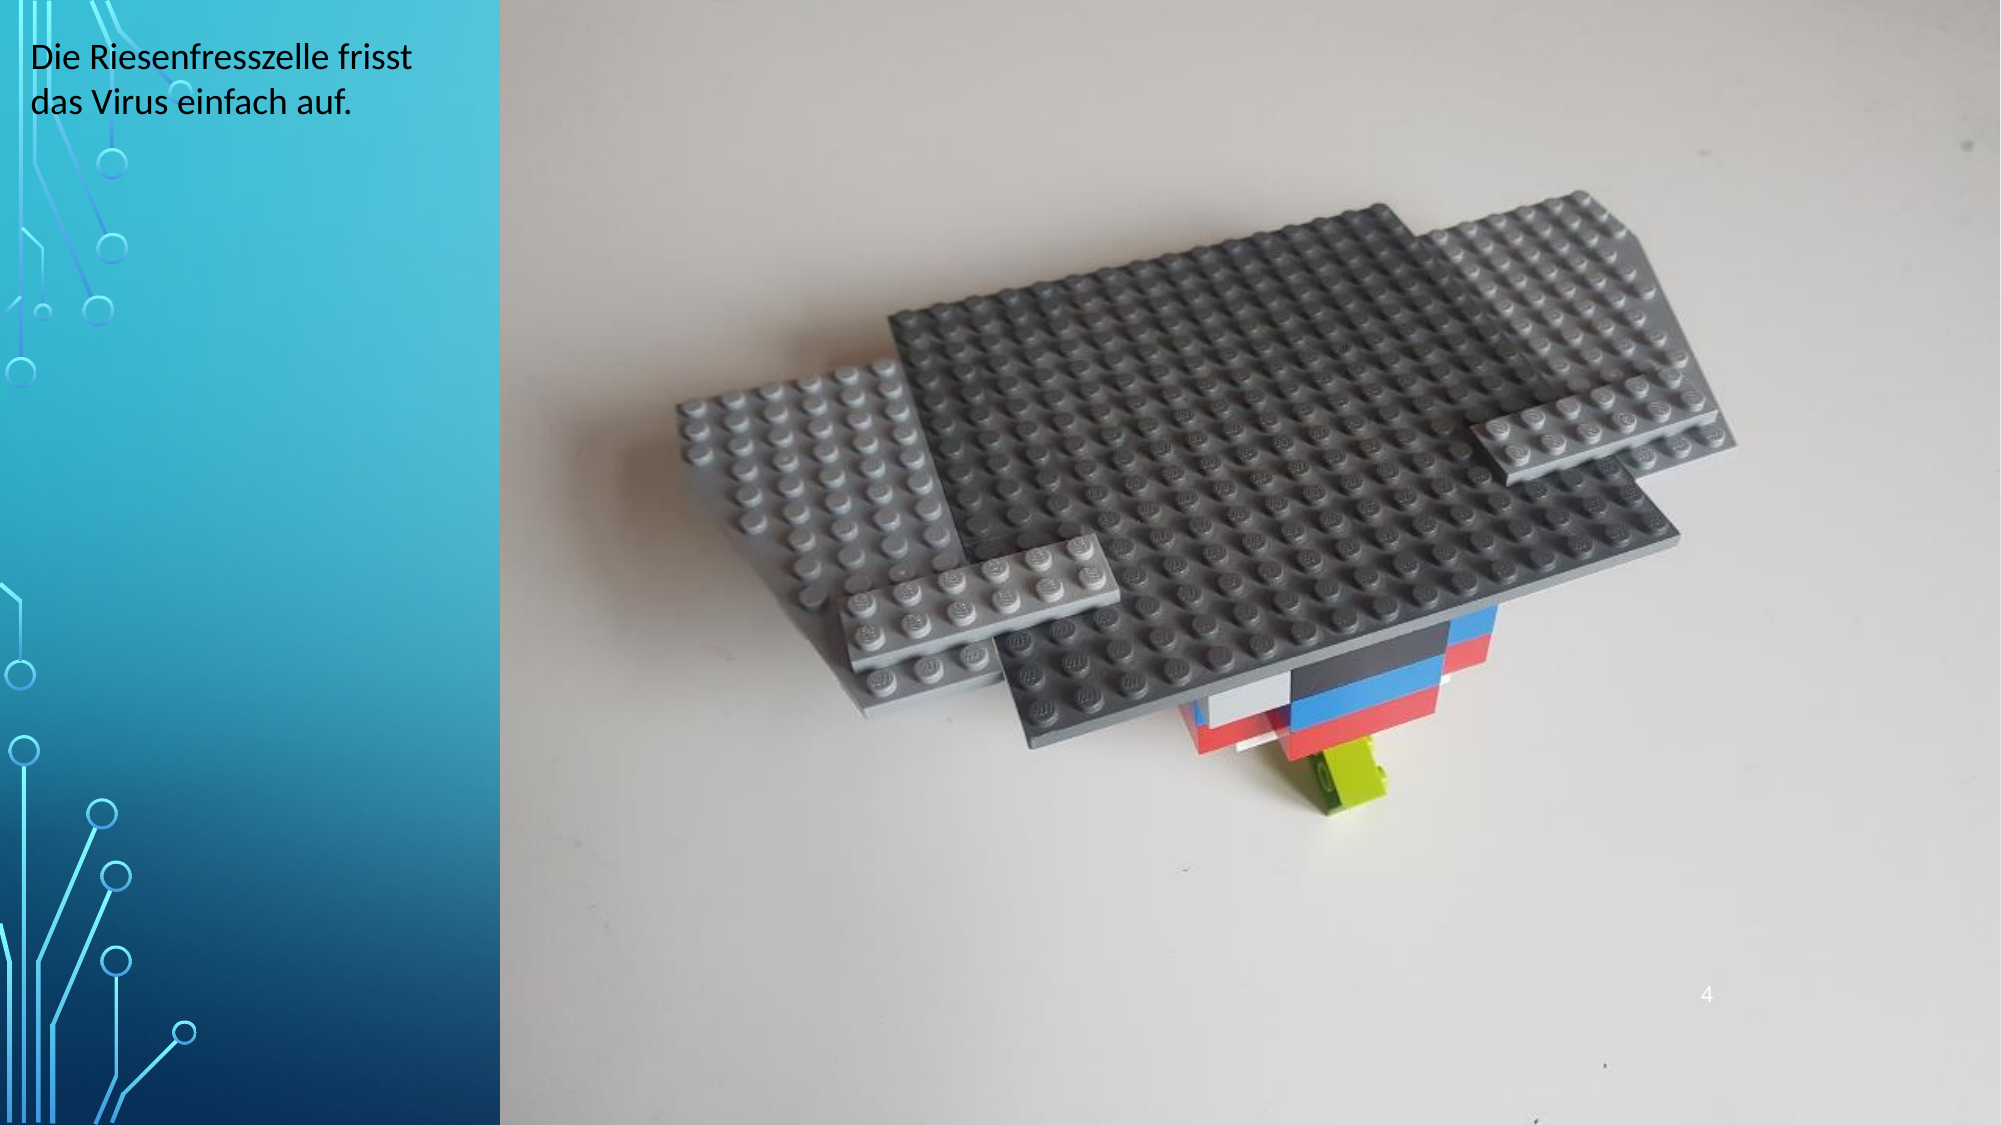

Die Riesenfresszelle frisst das Virus einfach auf.